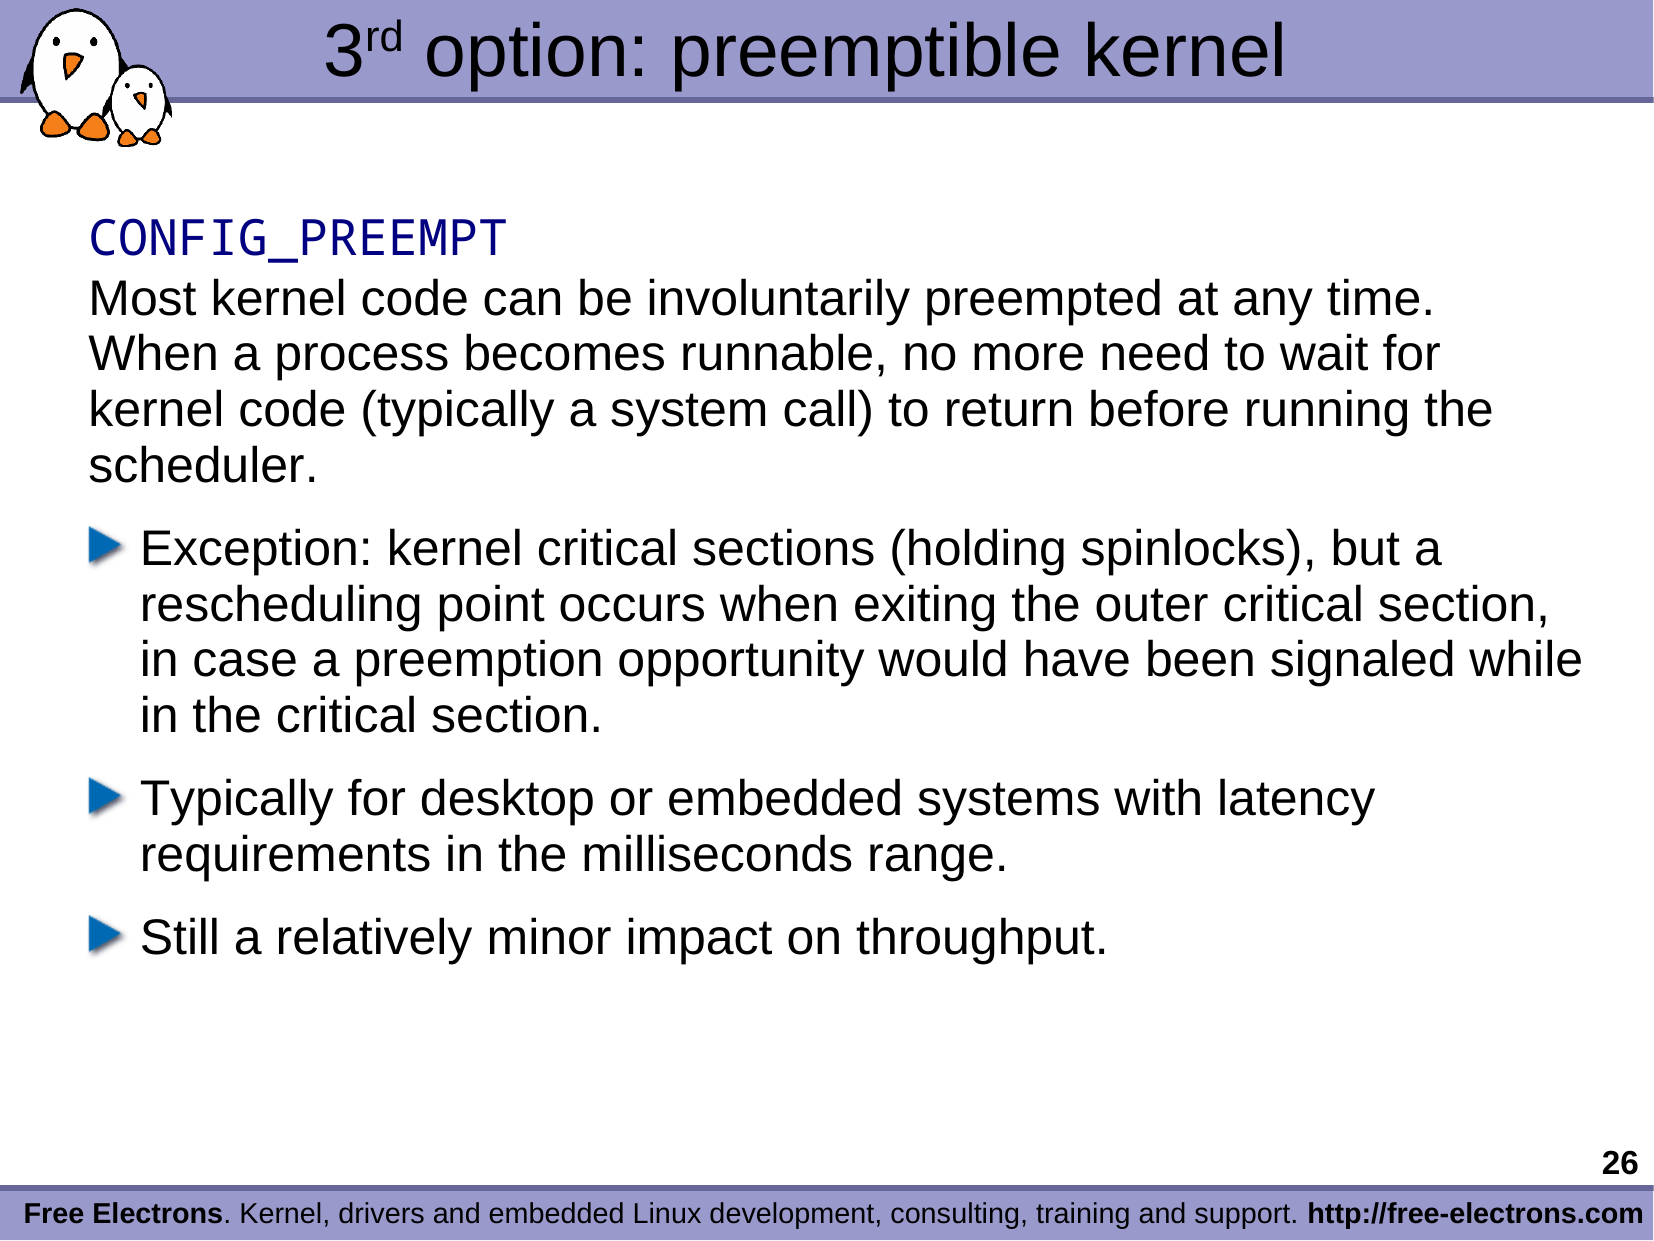

# 3rd option: preemptible kernel
CONFIG_PREEMPT
Most kernel code can be involuntarily preempted at any time.
When a process becomes runnable, no more need to wait for kernel code (typically a system call) to return before running the scheduler.
Exception: kernel critical sections (holding spinlocks), but a rescheduling point occurs when exiting the outer critical section,
in case a preemption opportunity would have been signaled while
in the critical section.
Typically for desktop or embedded systems with latency requirements in the milliseconds range.
Still a relatively minor impact on throughput.